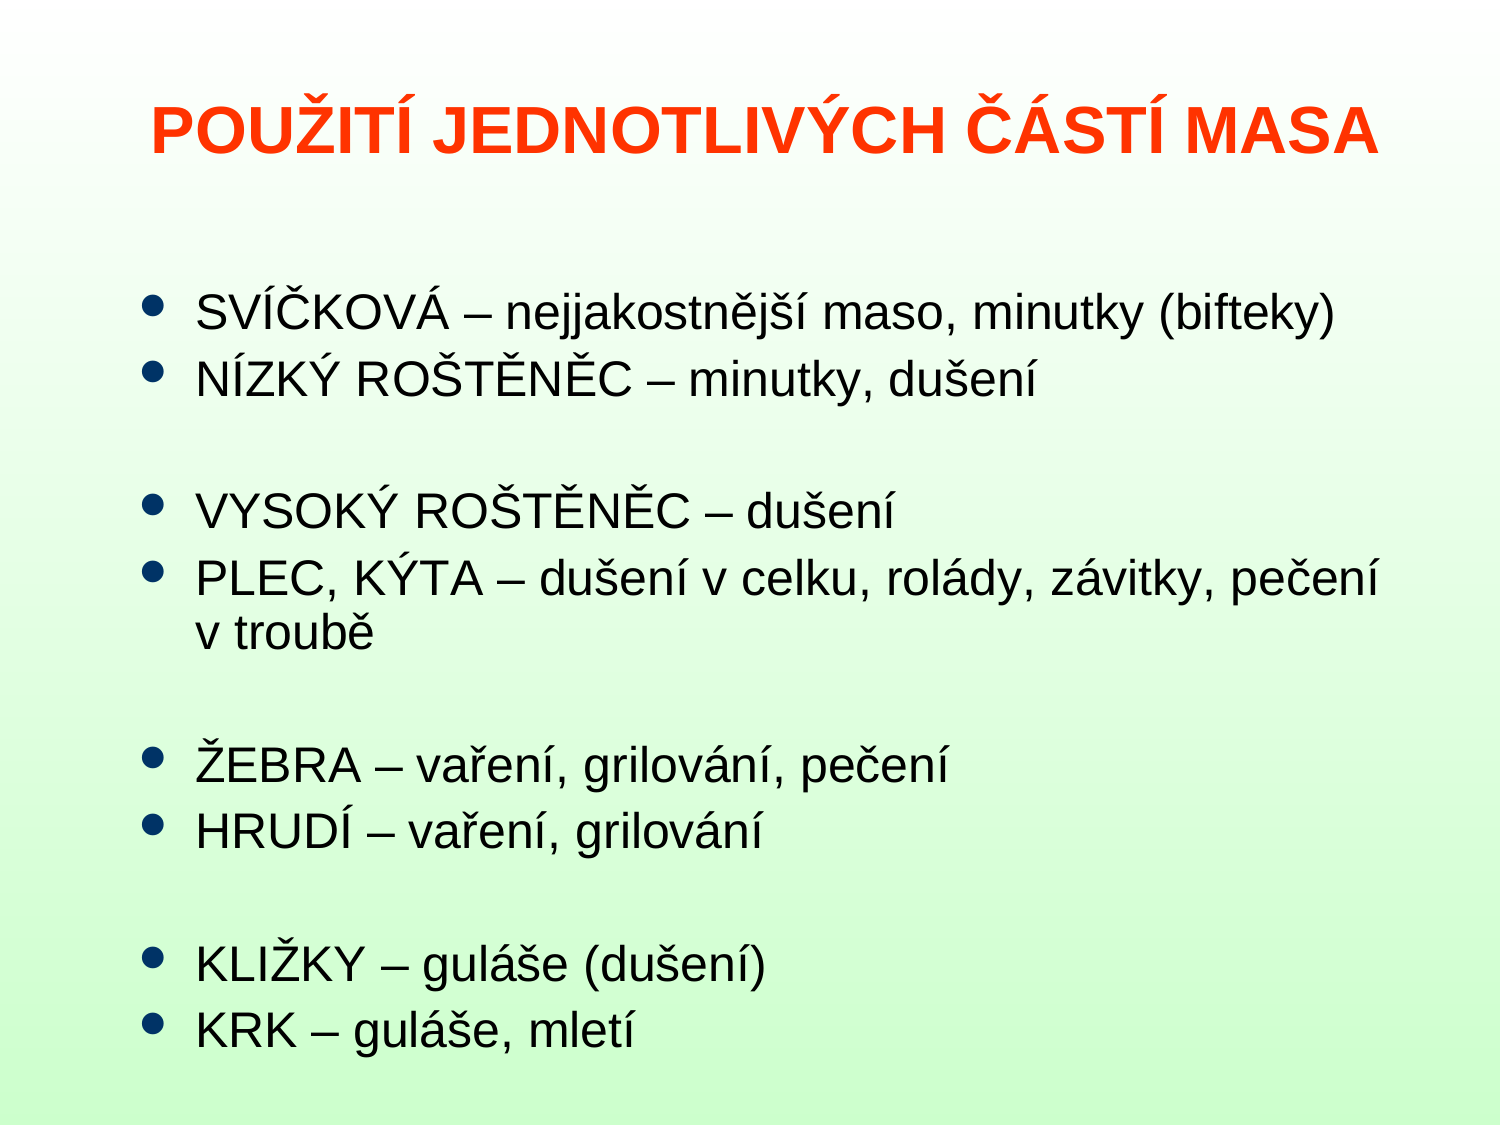

# POUŽITÍ JEDNOTLIVÝCH ČÁSTÍ MASA
SVÍČKOVÁ – nejjakostnější maso, minutky (bifteky)
NÍZKÝ ROŠTĚNĚC – minutky, dušení
VYSOKÝ ROŠTĚNĚC – dušení
PLEC, KÝTA – dušení v celku, rolády, závitky, pečení v troubě
ŽEBRA – vaření, grilování, pečení
HRUDÍ – vaření, grilování
KLIŽKY – guláše (dušení)
KRK – guláše, mletí